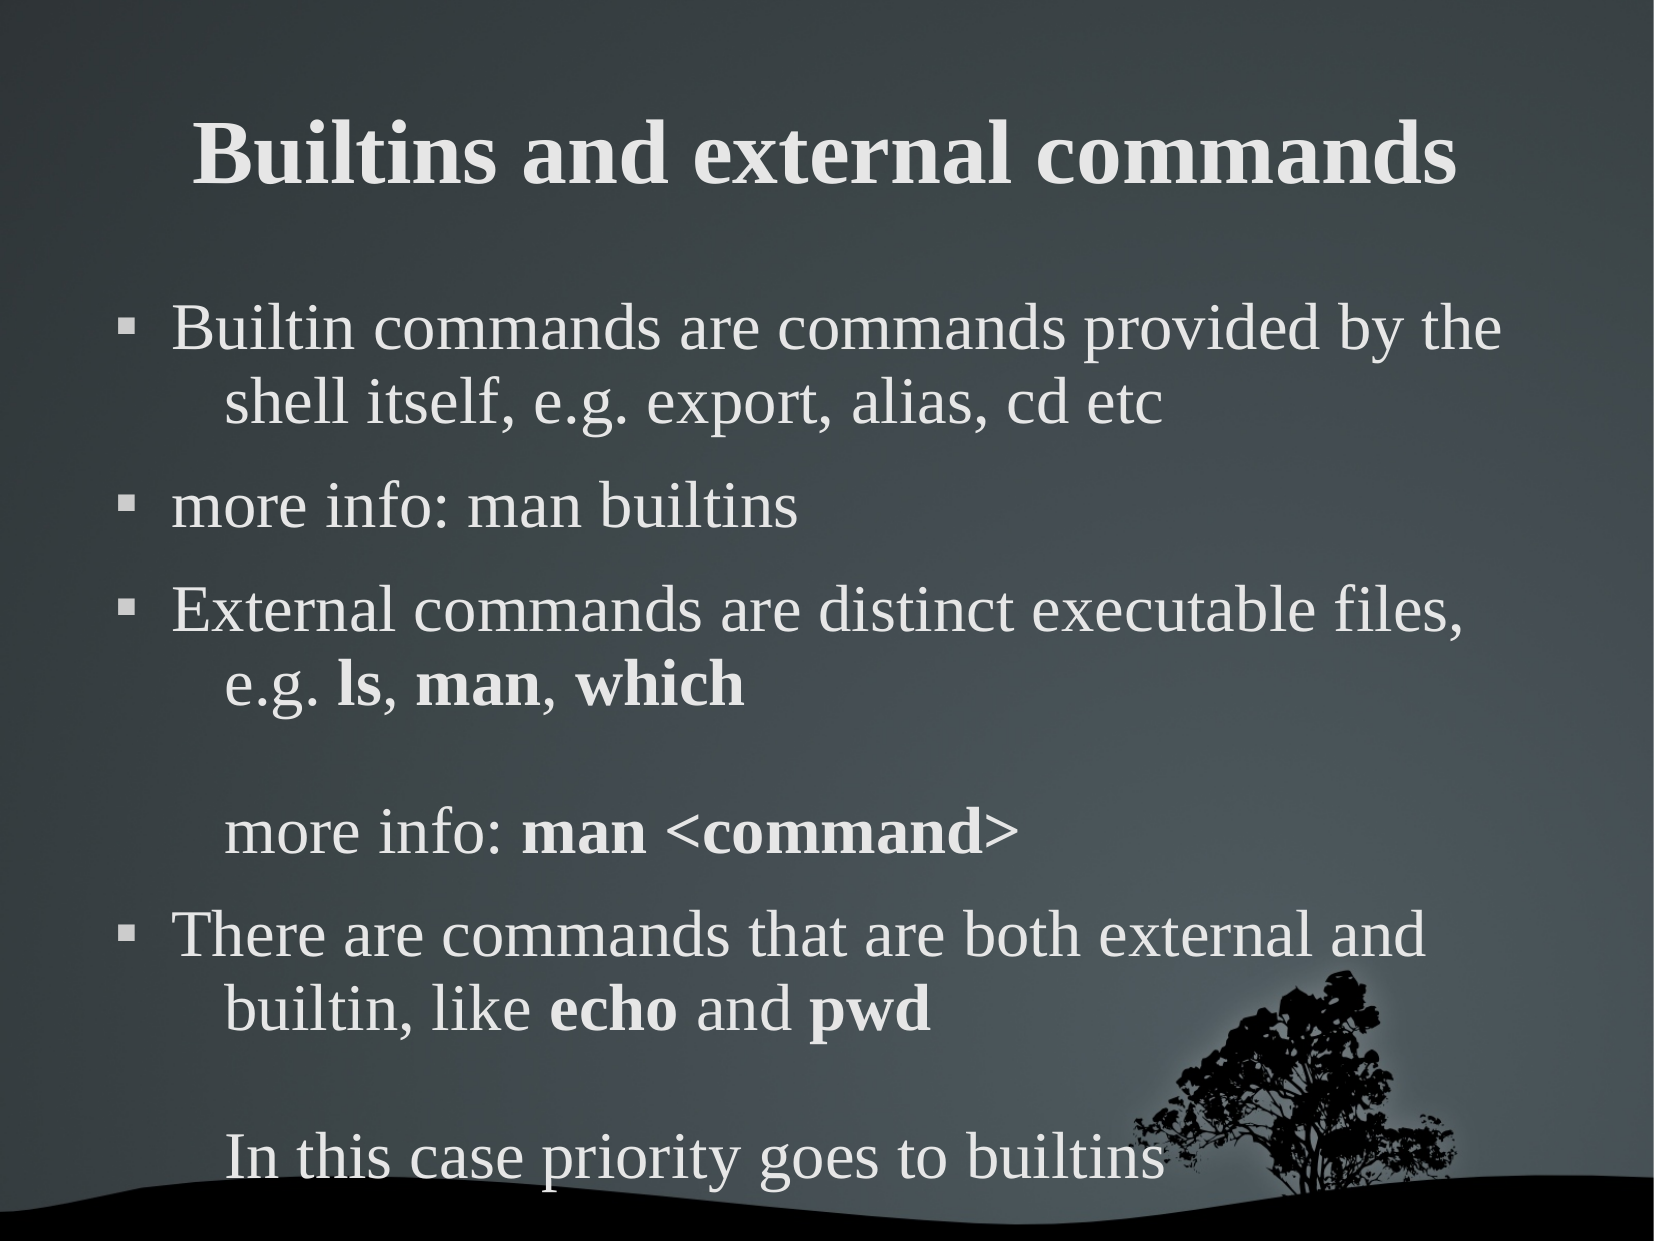

# Builtins and external commands
Builtin commands are commands provided by the shell itself, e.g. export, alias, cd etc
more info: man builtins
External commands are distinct executable files, e.g. ls, man, which
more info: man <command>
There are commands that are both external and builtin, like echo and pwd
In this case priority goes to builtins